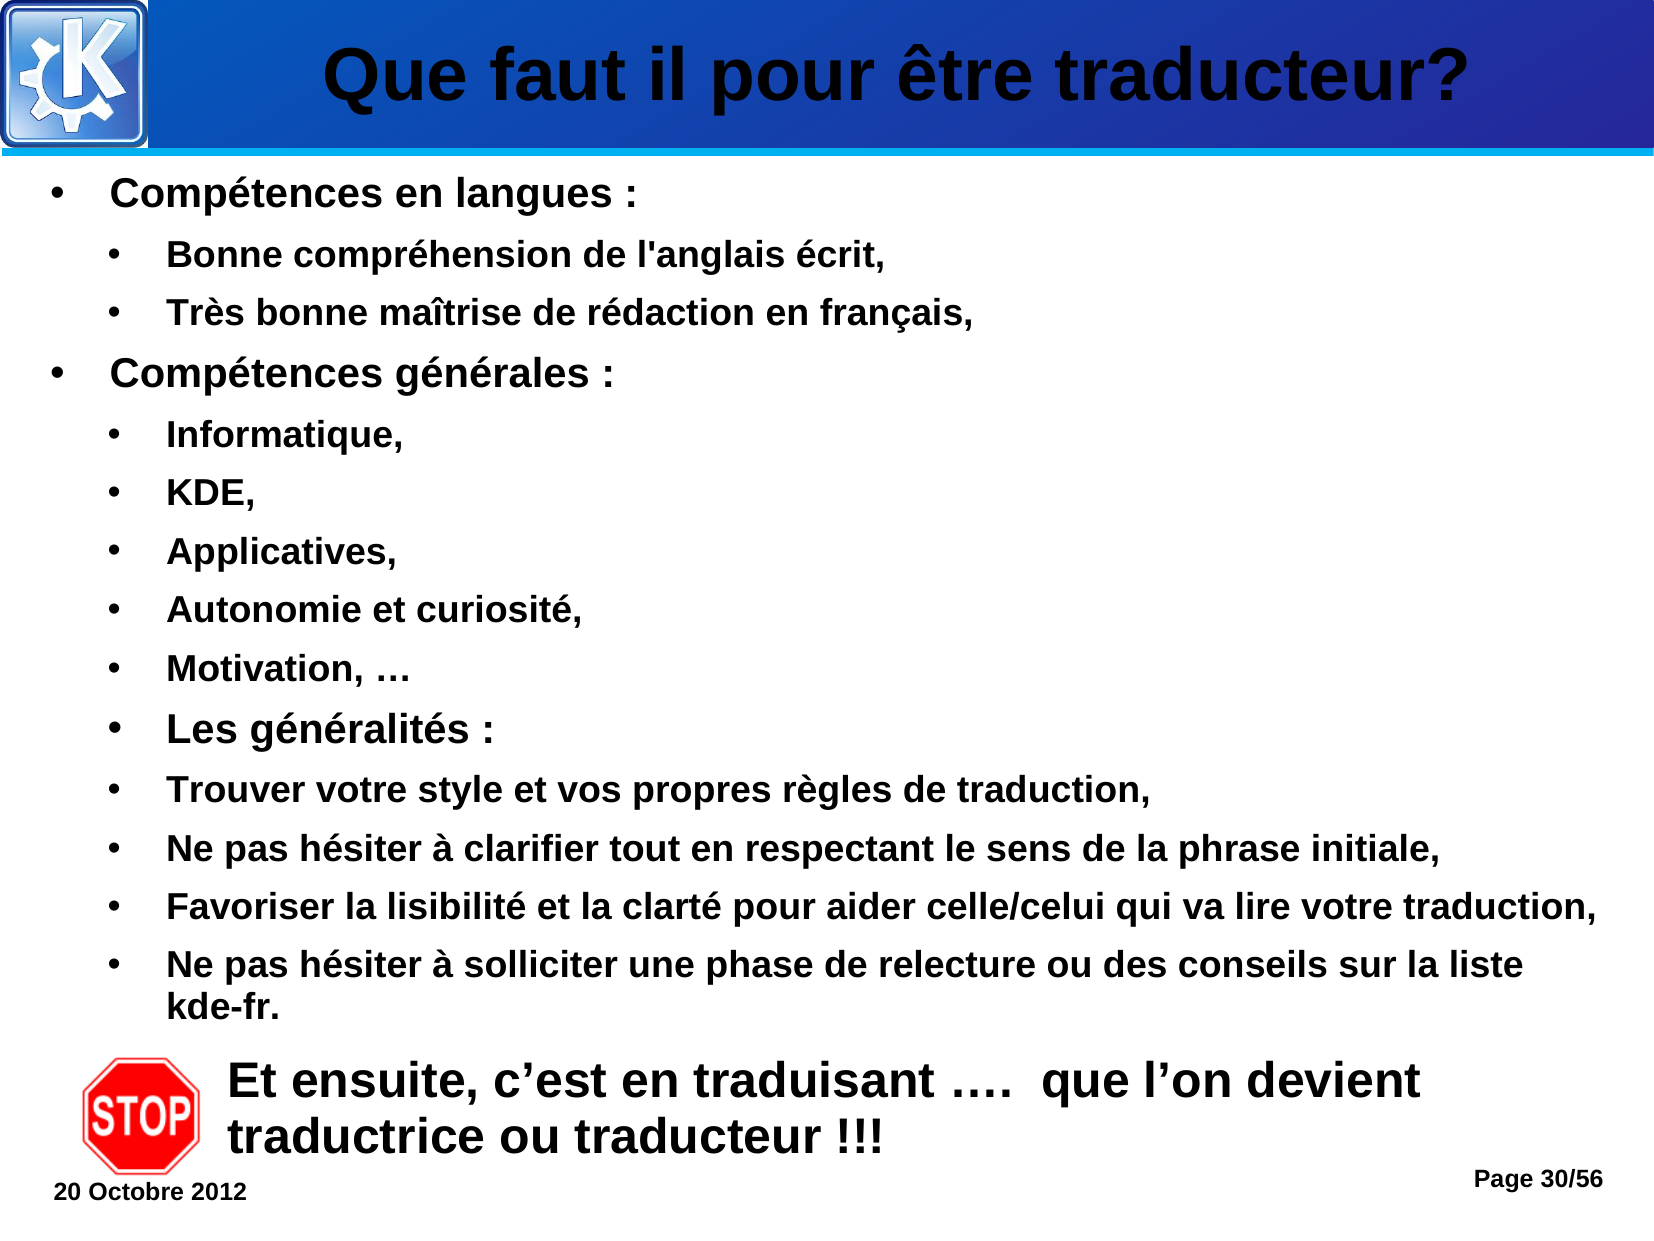

Que faut il pour être traducteur?
Compétences en langues :
Bonne compréhension de l'anglais écrit,
Très bonne maîtrise de rédaction en français,
Compétences générales :
Informatique,
KDE,
Applicatives,
Autonomie et curiosité,
Motivation, …
Les généralités :
Trouver votre style et vos propres règles de traduction,
Ne pas hésiter à clarifier tout en respectant le sens de la phrase initiale,
Favoriser la lisibilité et la clarté pour aider celle/celui qui va lire votre traduction,
Ne pas hésiter à solliciter une phase de relecture ou des conseils sur la liste kde-fr.
Et ensuite, c’est en traduisant …. que l’on devient traductrice ou traducteur !!!